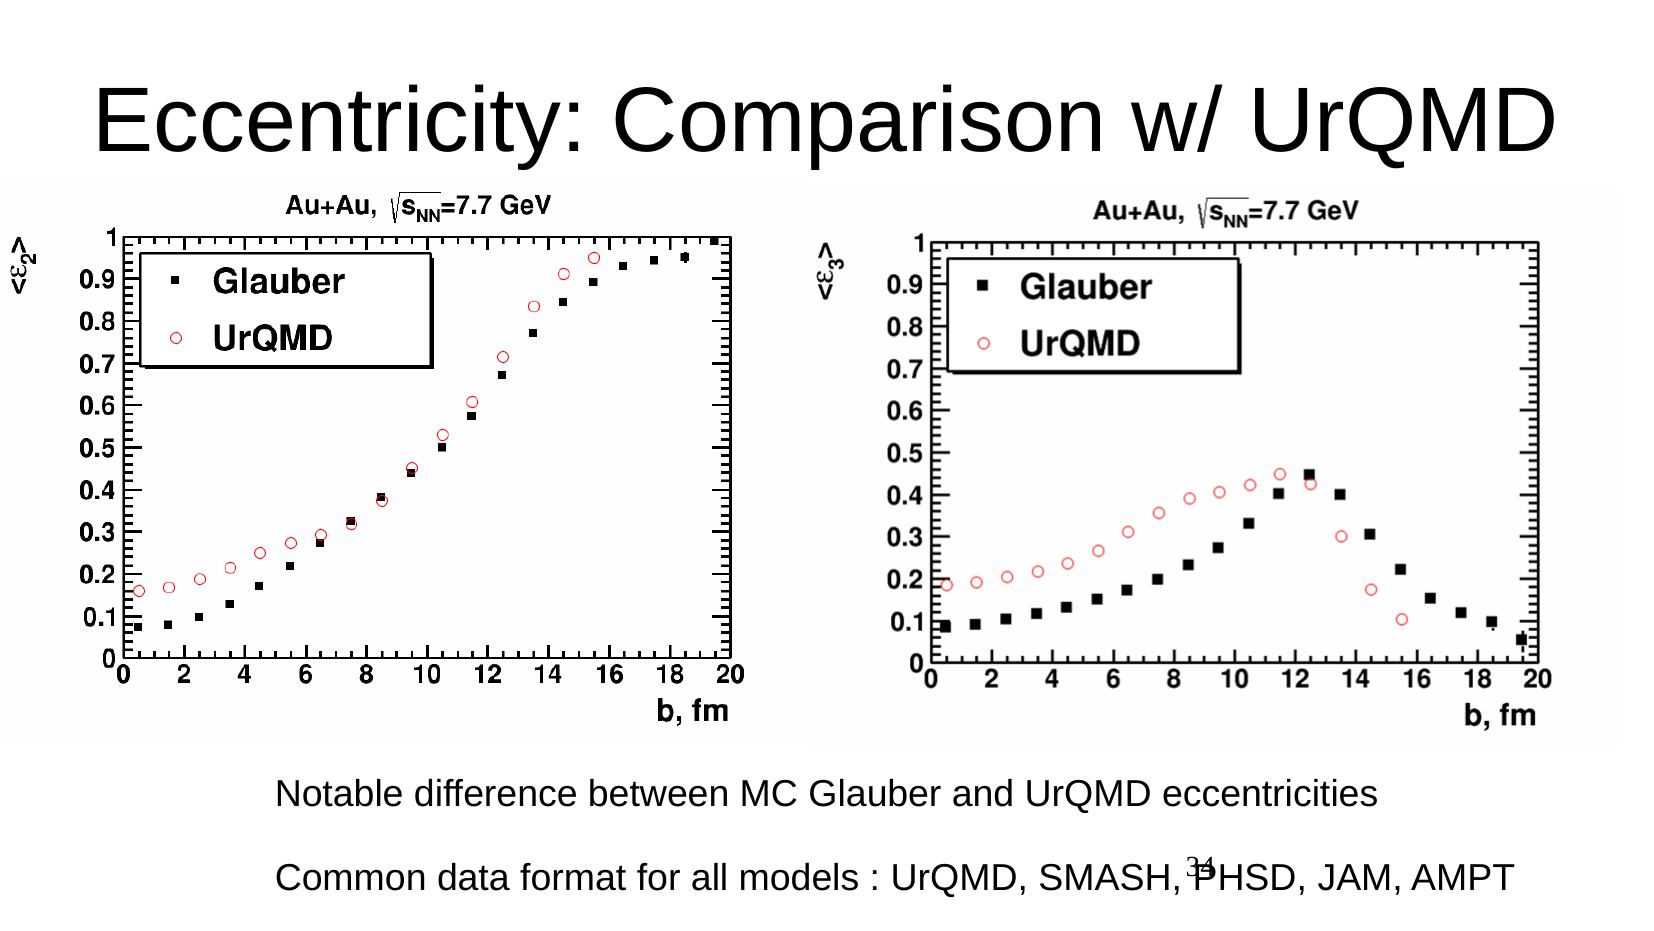

# Eccentricity: Comparison w/ UrQMD
Notable difference between MC Glauber and UrQMD eccentricities
Common data format for all models : UrQMD, SMASH, PHSD, JAM, AMPT